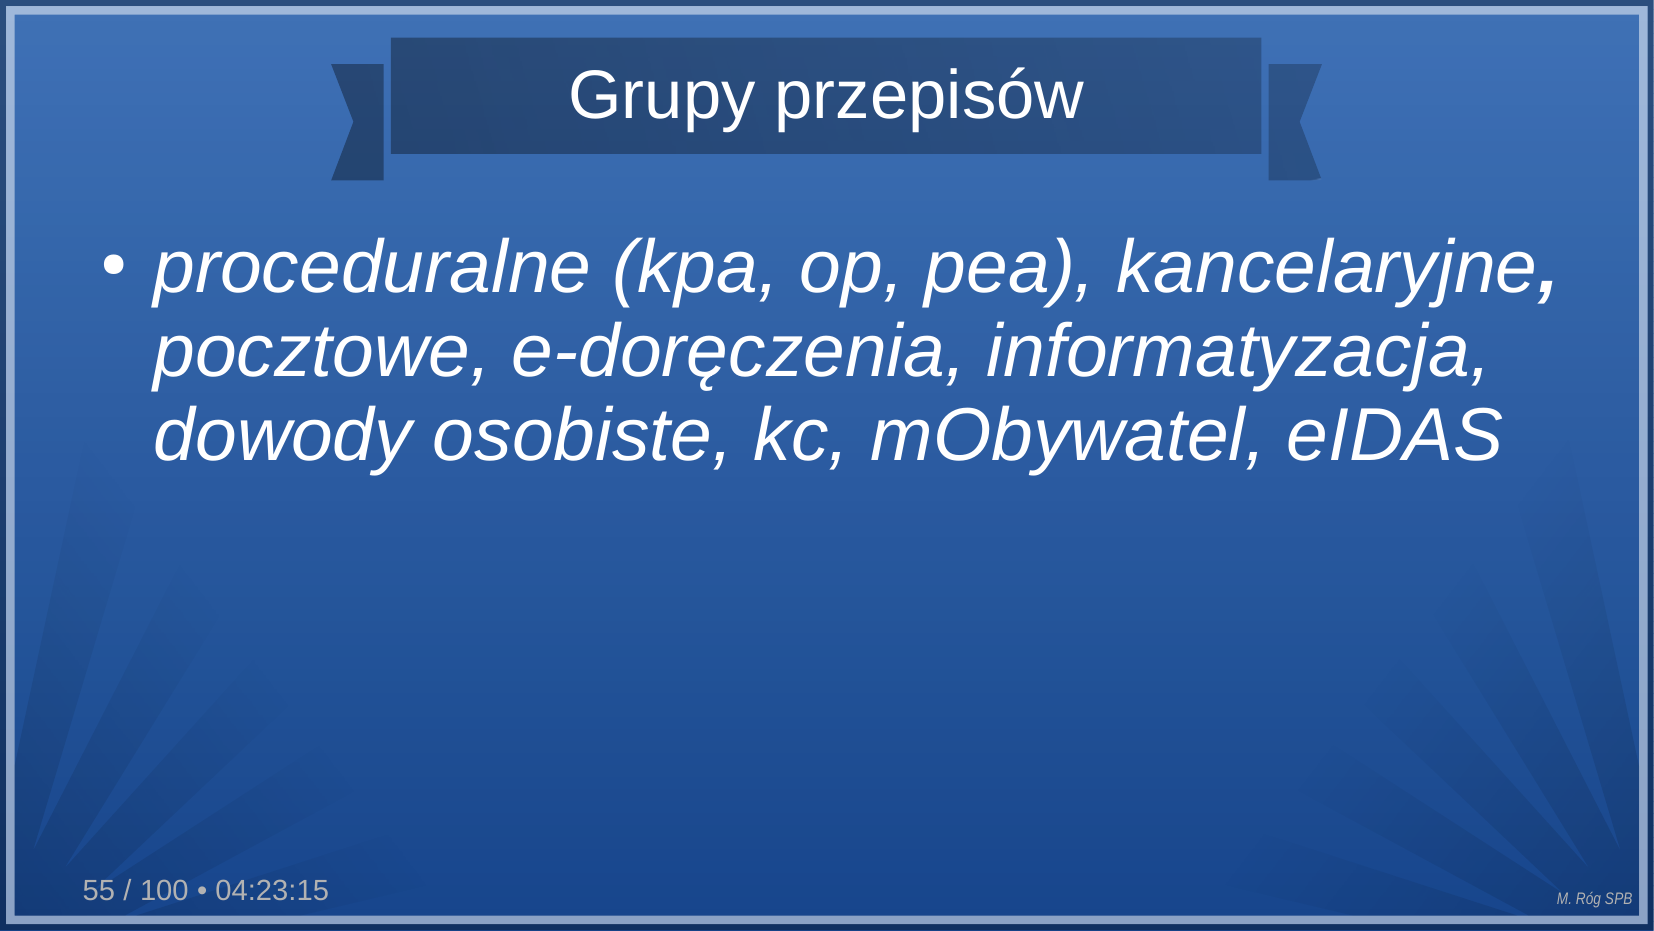

# Grupy przepisów
proceduralne (kpa, op, pea), kancelaryjne, pocztowe, e-doręczenia, informatyzacja, dowody osobiste, kc, mObywatel, eIDAS